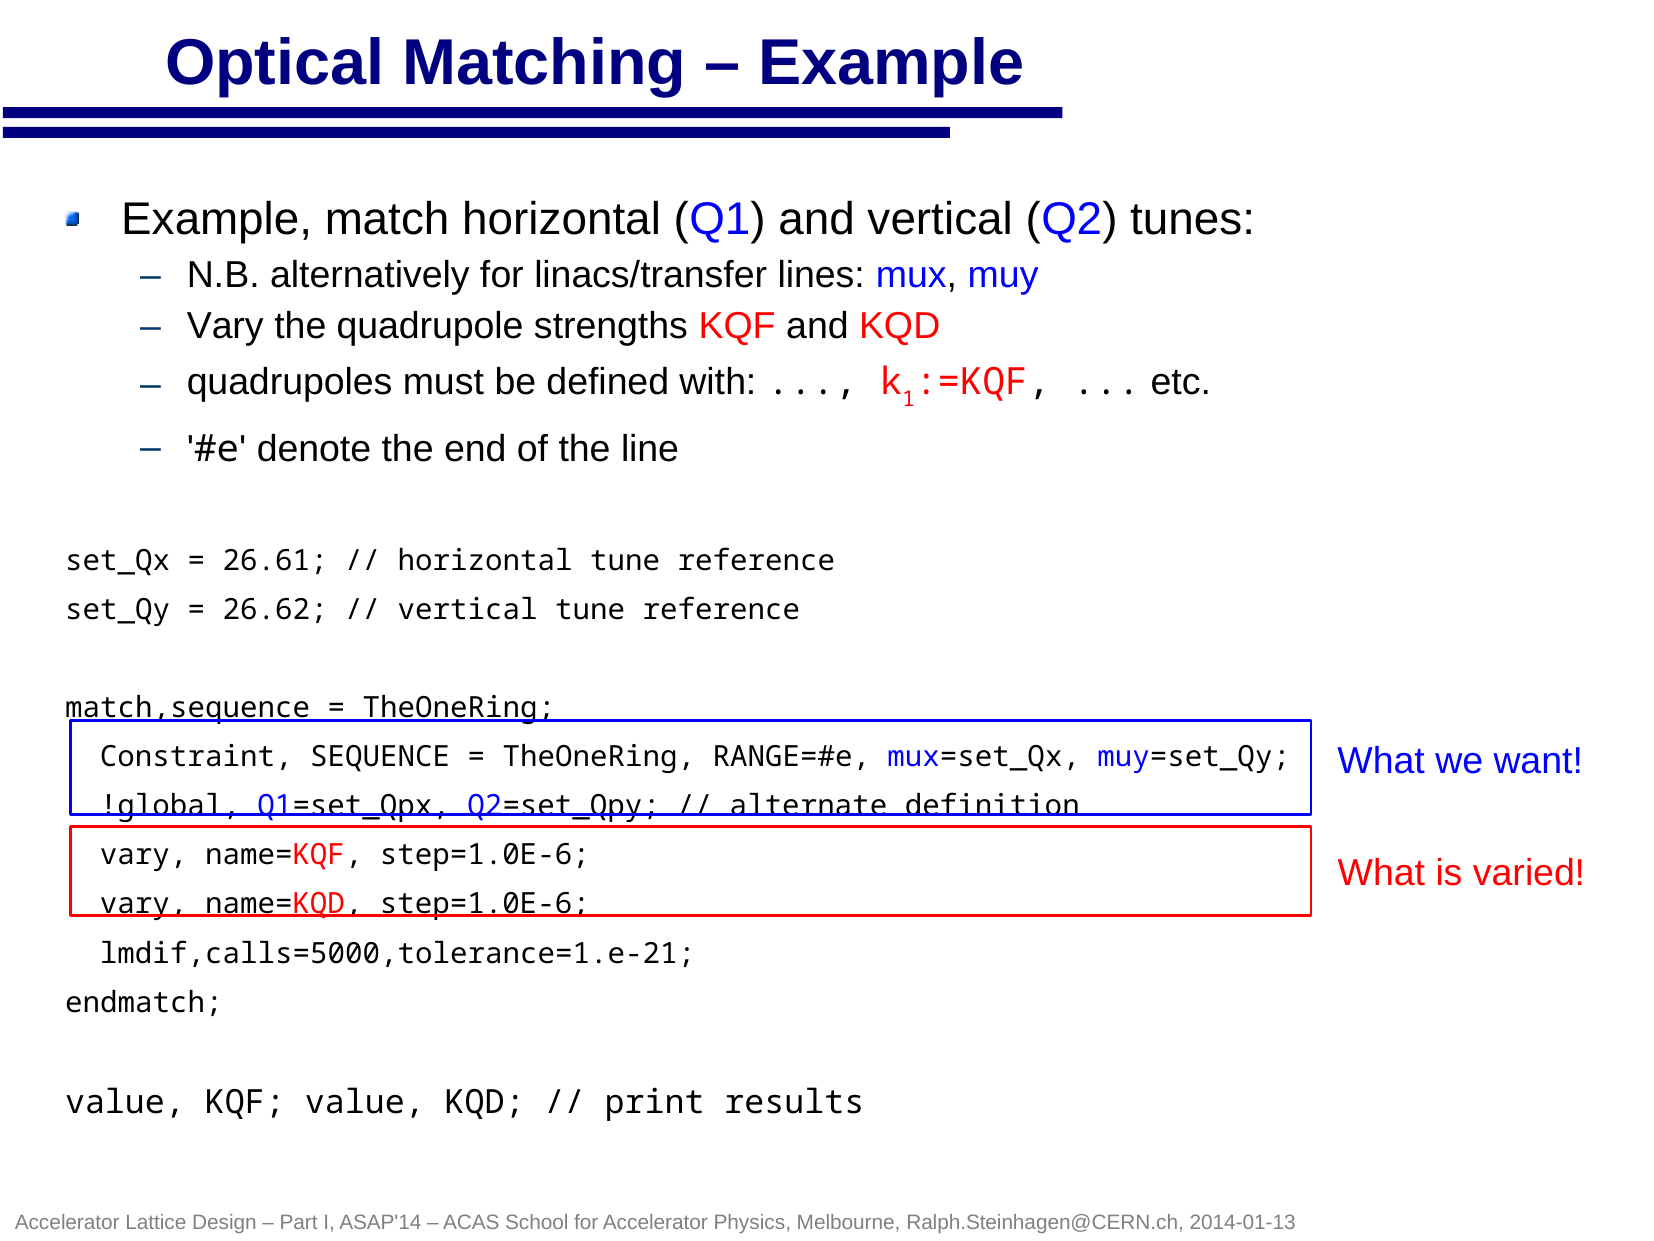

# Optical Matching – Example
Example, match horizontal (Q1) and vertical (Q2) tunes:
N.B. alternatively for linacs/transfer lines: mux, muy
Vary the quadrupole strengths KQF and KQD
quadrupoles must be defined with: ..., k1:=KQF, ... etc.
'#e' denote the end of the line
set_Qx = 26.61; // horizontal tune reference
set_Qy = 26.62; // vertical tune reference
match,sequence = TheOneRing;
 Constraint, SEQUENCE = TheOneRing, RANGE=#e, mux=set_Qx, muy=set_Qy;
 !global, Q1=set_Qpx, Q2=set_Qpy; // alternate definition
 vary, name=KQF, step=1.0E-6;
 vary, name=KQD, step=1.0E-6;
 lmdif,calls=5000,tolerance=1.e-21;
endmatch;
value, KQF; value, KQD; // print results
What we want!
What is varied!